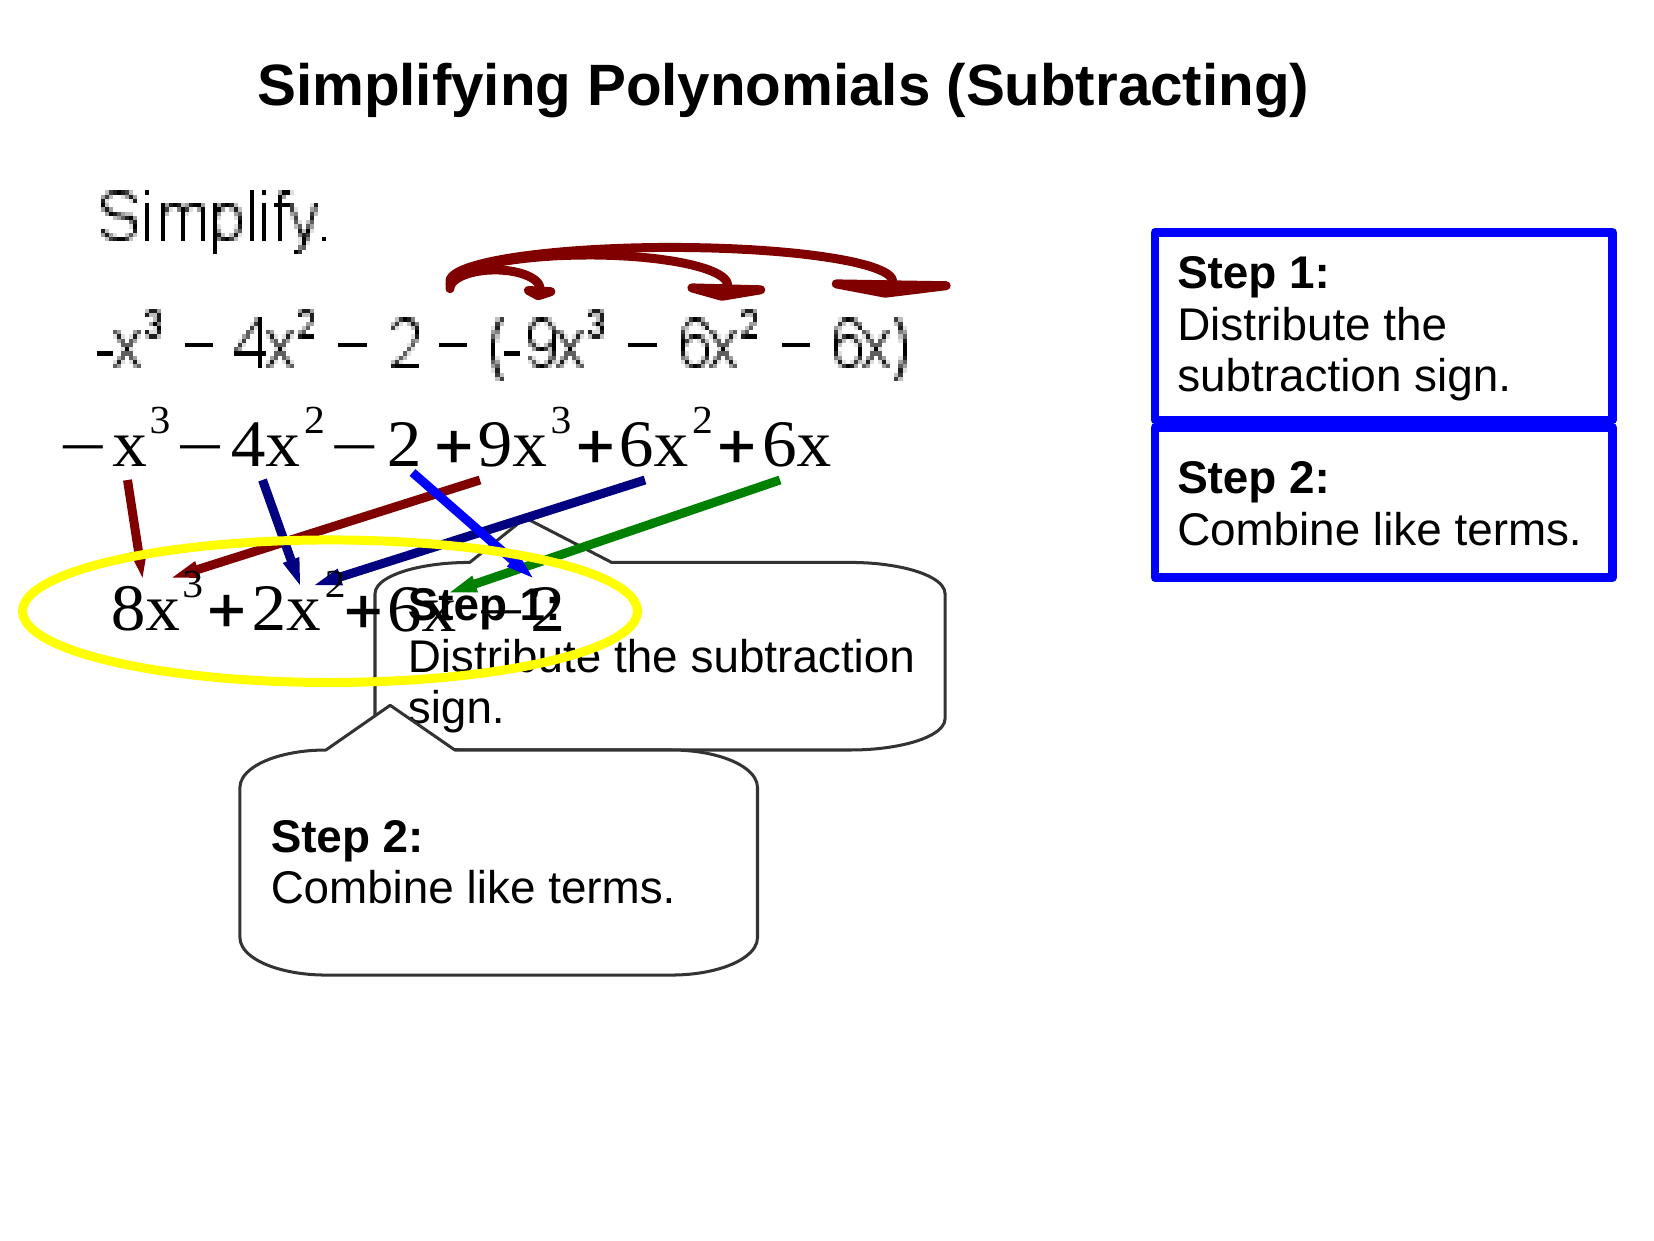

Simplifying Polynomials (Subtracting)
Step 1:
Distribute the subtraction sign.
Step 2:
Combine like terms.
Step 1:
Distribute the subtraction
sign.
Step 2:
Combine like terms.